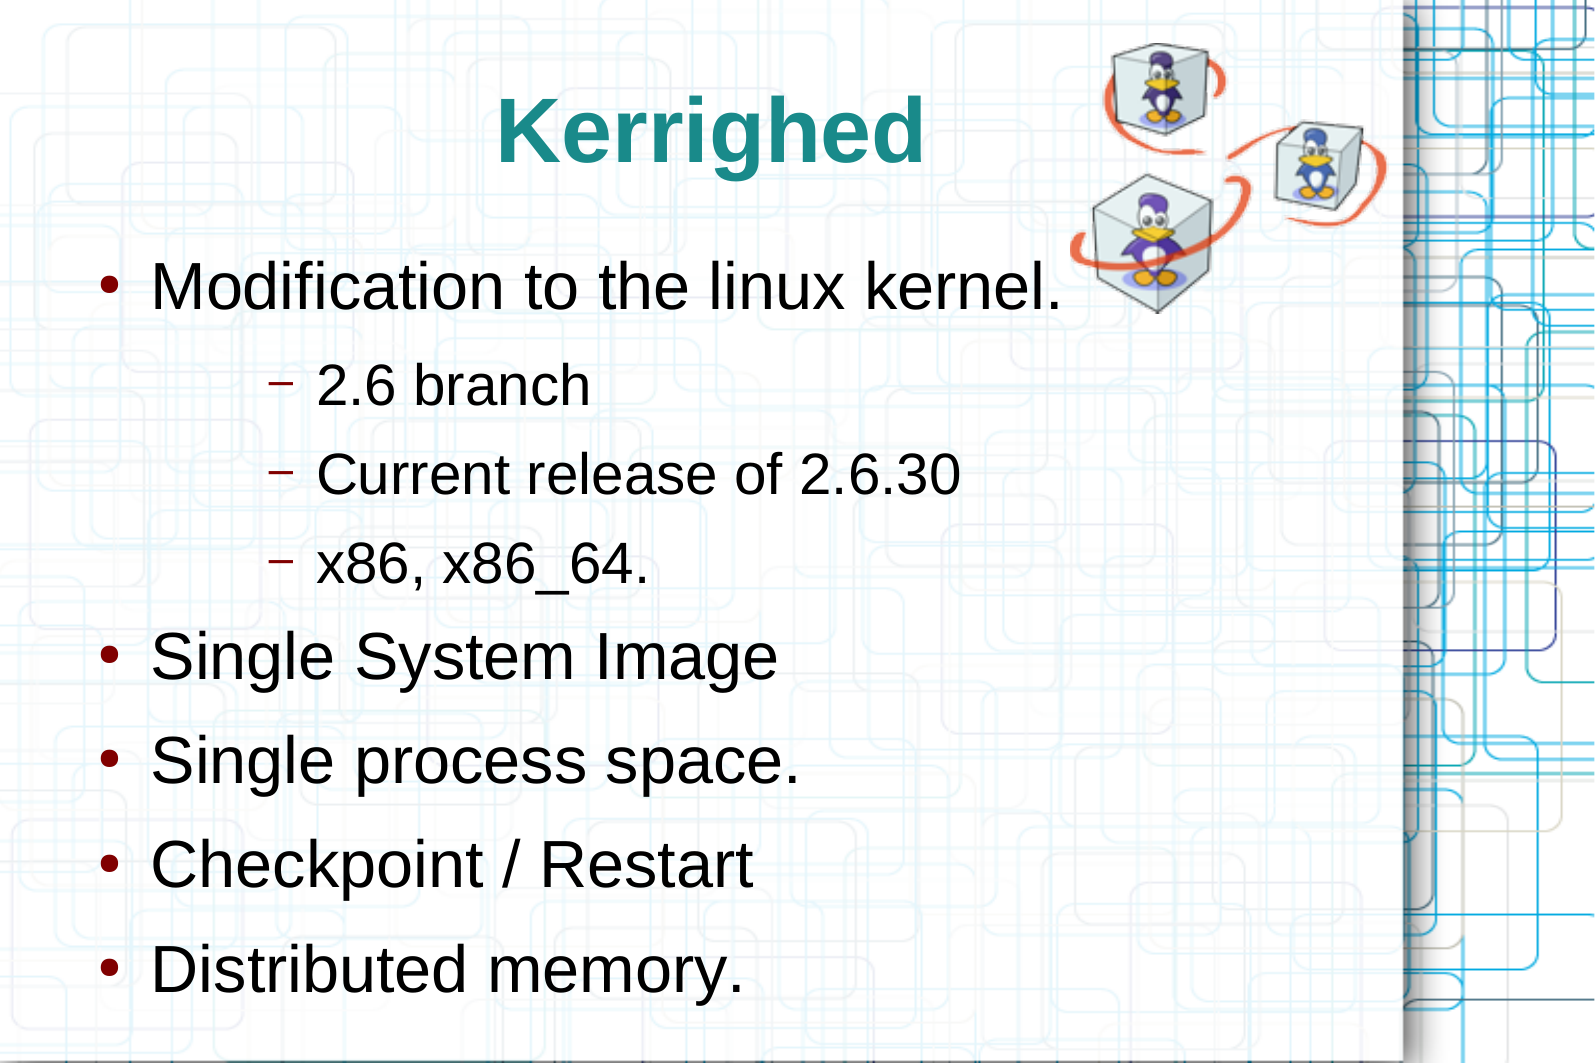

# Kerrighed
Modification to the linux kernel.
2.6 branch
Current release of 2.6.30
x86, x86_64.
Single System Image
Single process space.
Checkpoint / Restart
Distributed memory.